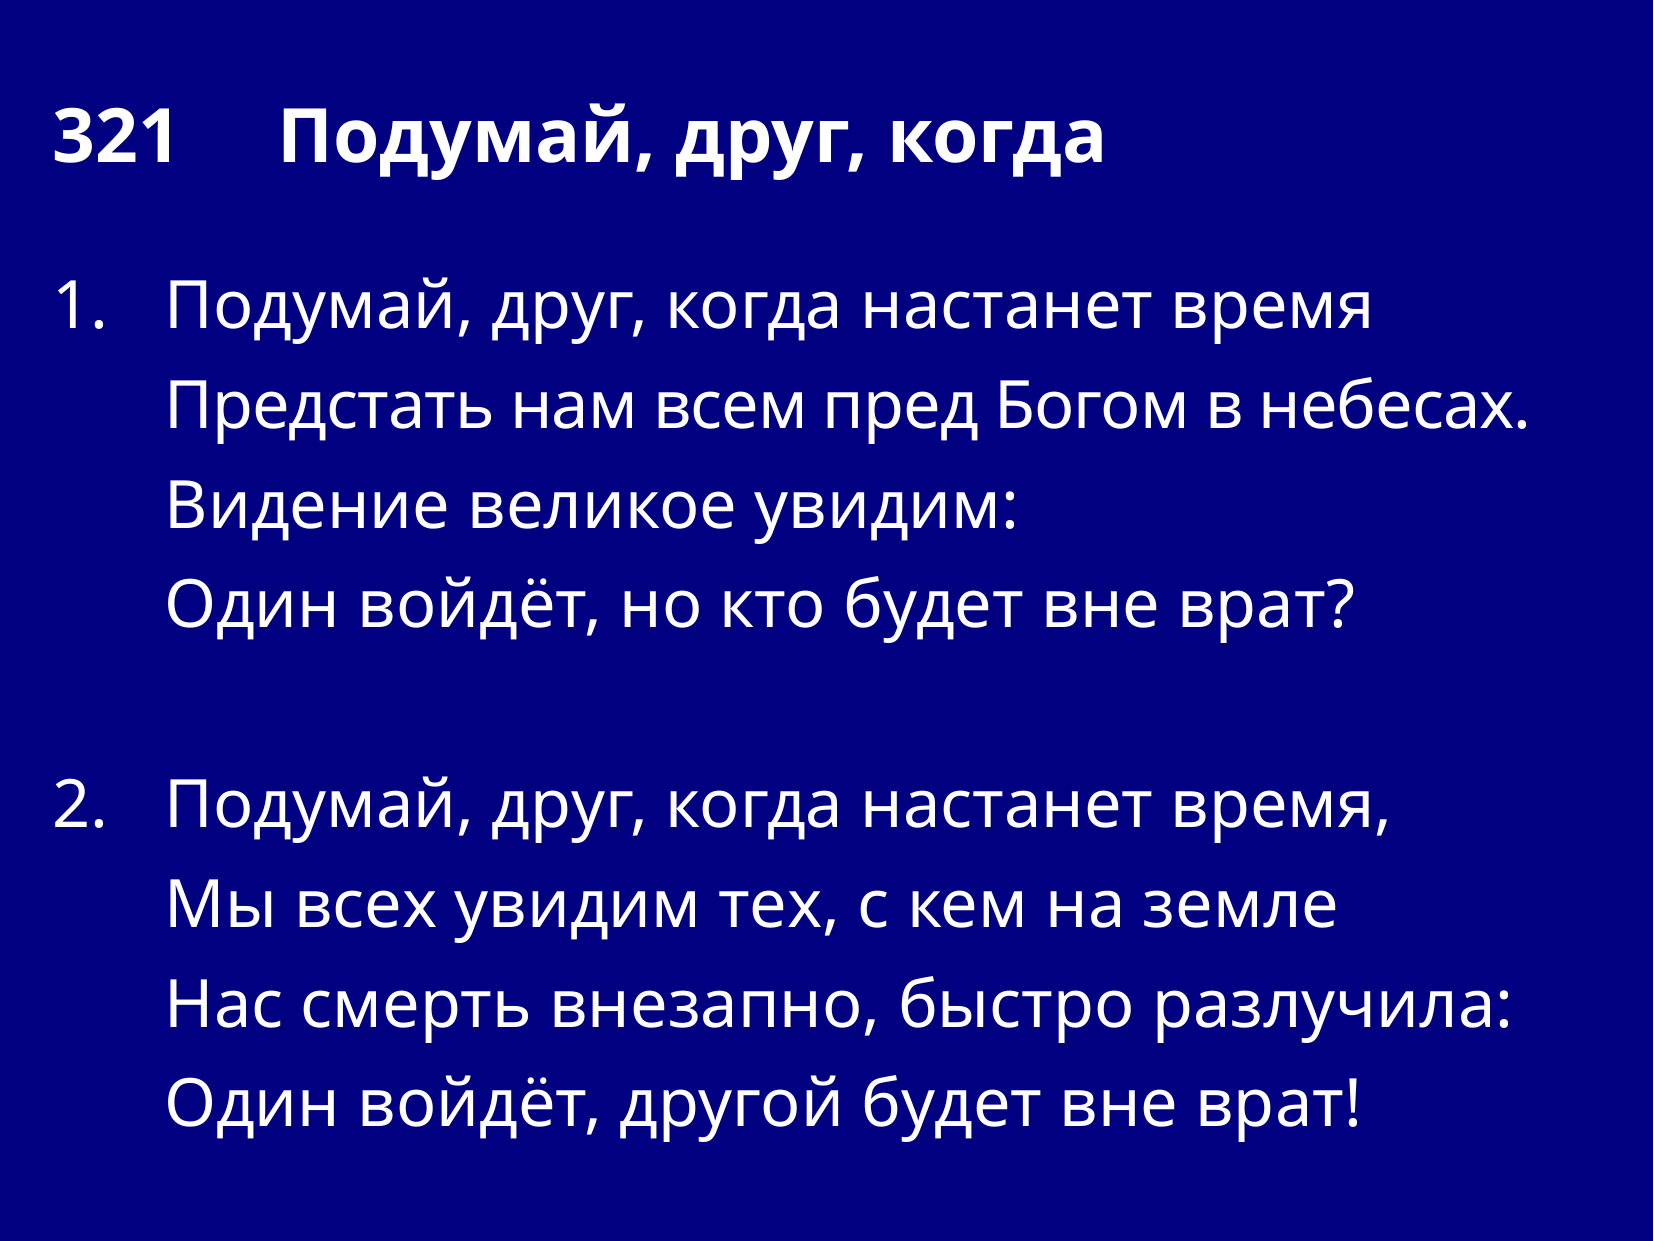

321	Подумай, друг, когда
1.	Подумай, друг, когда настанет время
	Предстать нам всем пред Богом в небесах.
	Видение великое увидим:
	Один войдёт, но кто будет вне врат?
2.	Подумай, друг, когда настанет время,
	Мы всех увидим тех, с кем на земле
	Нас смерть внезапно, быстро разлучила:
	Один войдёт, другой будет вне врат!